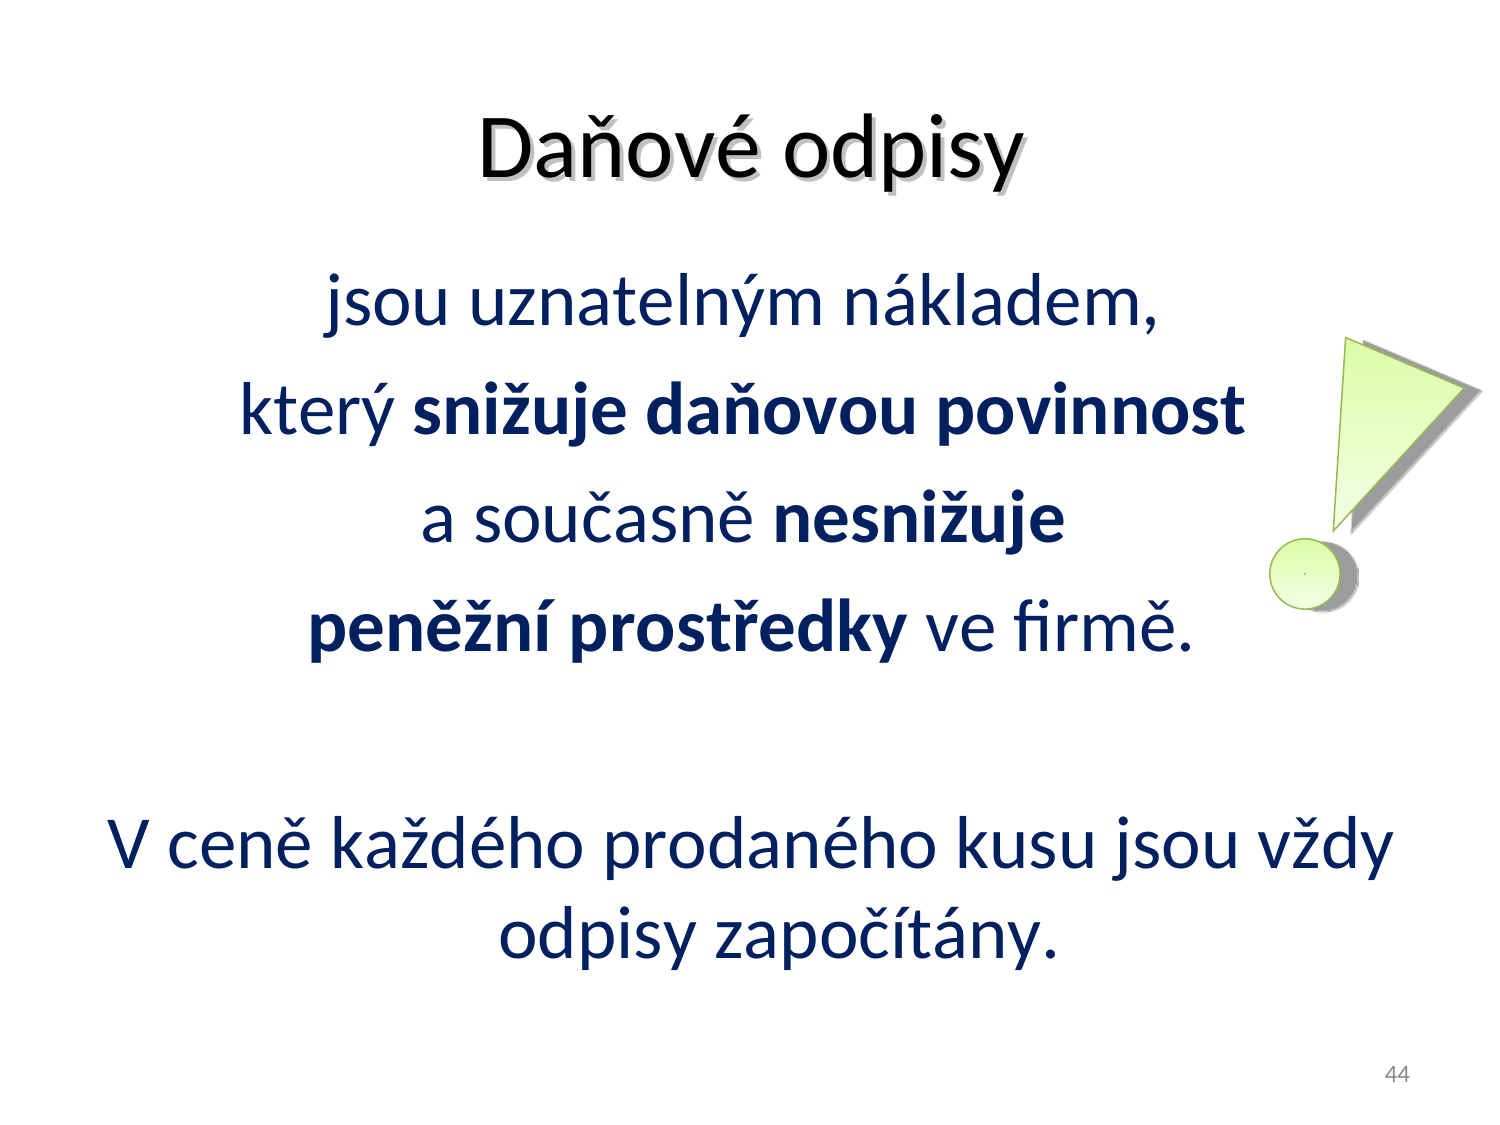

# Daňové odpisy
jsou uznatelným nákladem,
který snižuje daňovou povinnost
a současně nesnižuje
peněžní prostředky ve firmě.
V ceně každého prodaného kusu jsou vždy odpisy započítány.